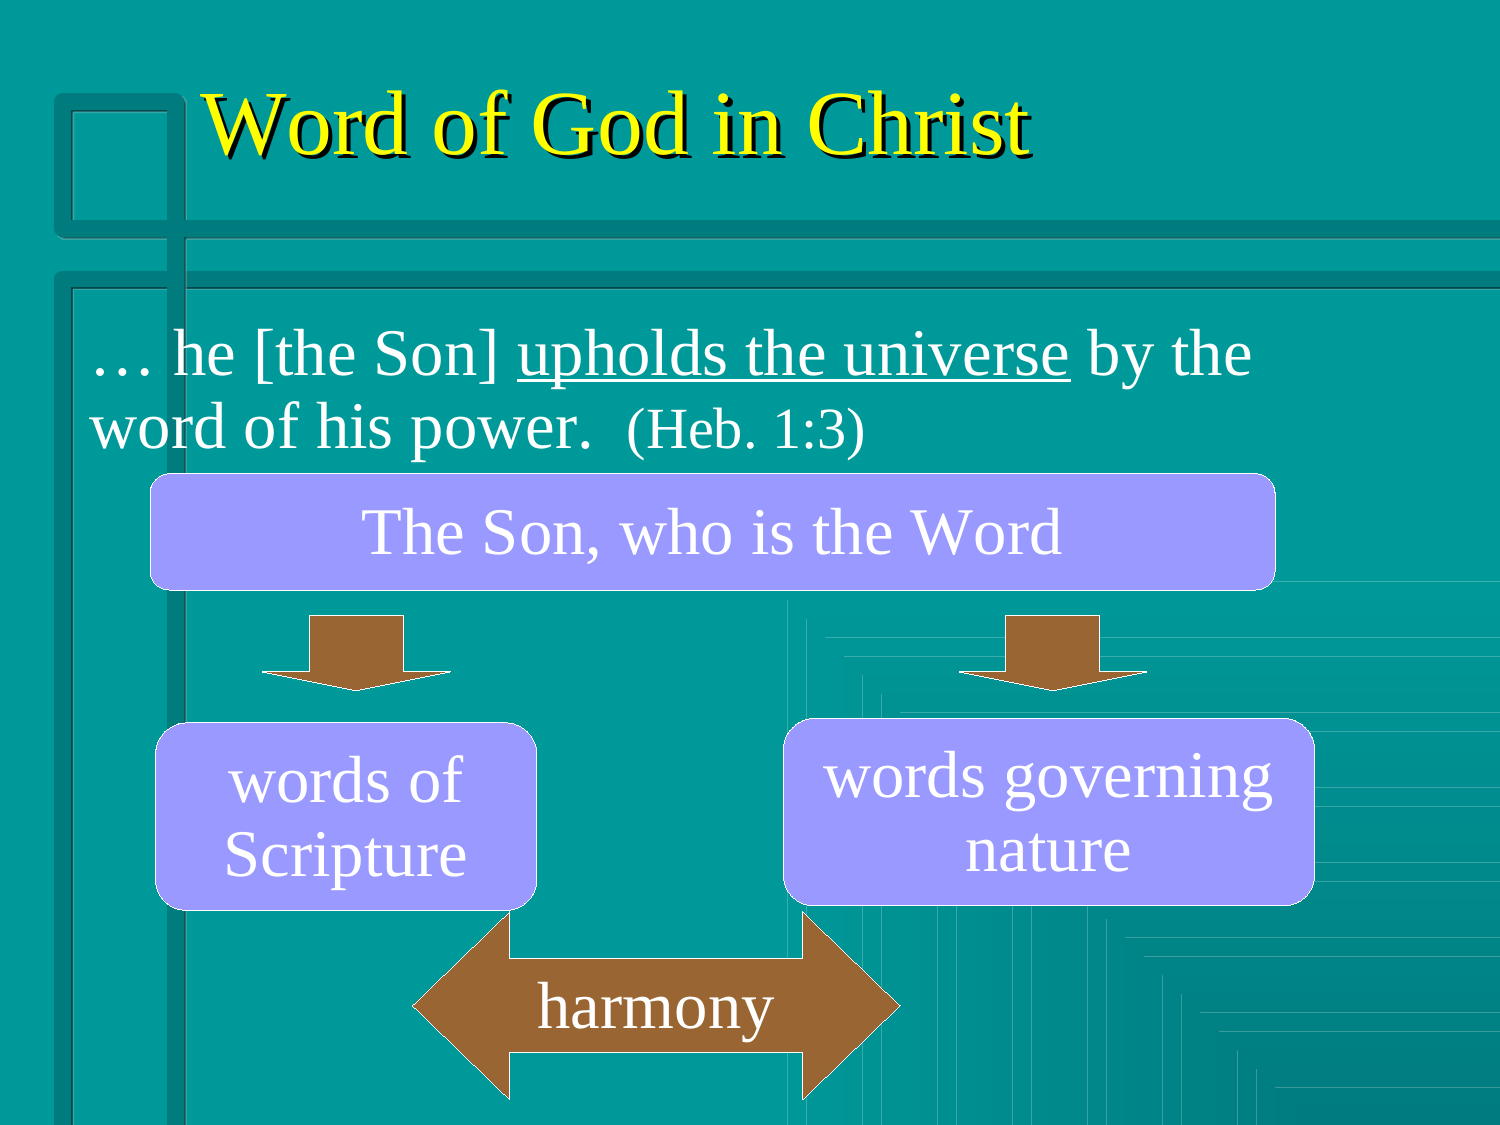

# Word of God in Christ
… he [the Son] upholds the universe by the word of his power. (Heb. 1:3)
The Son, who is the Word
words of
Scripture
words governing
nature
harmony